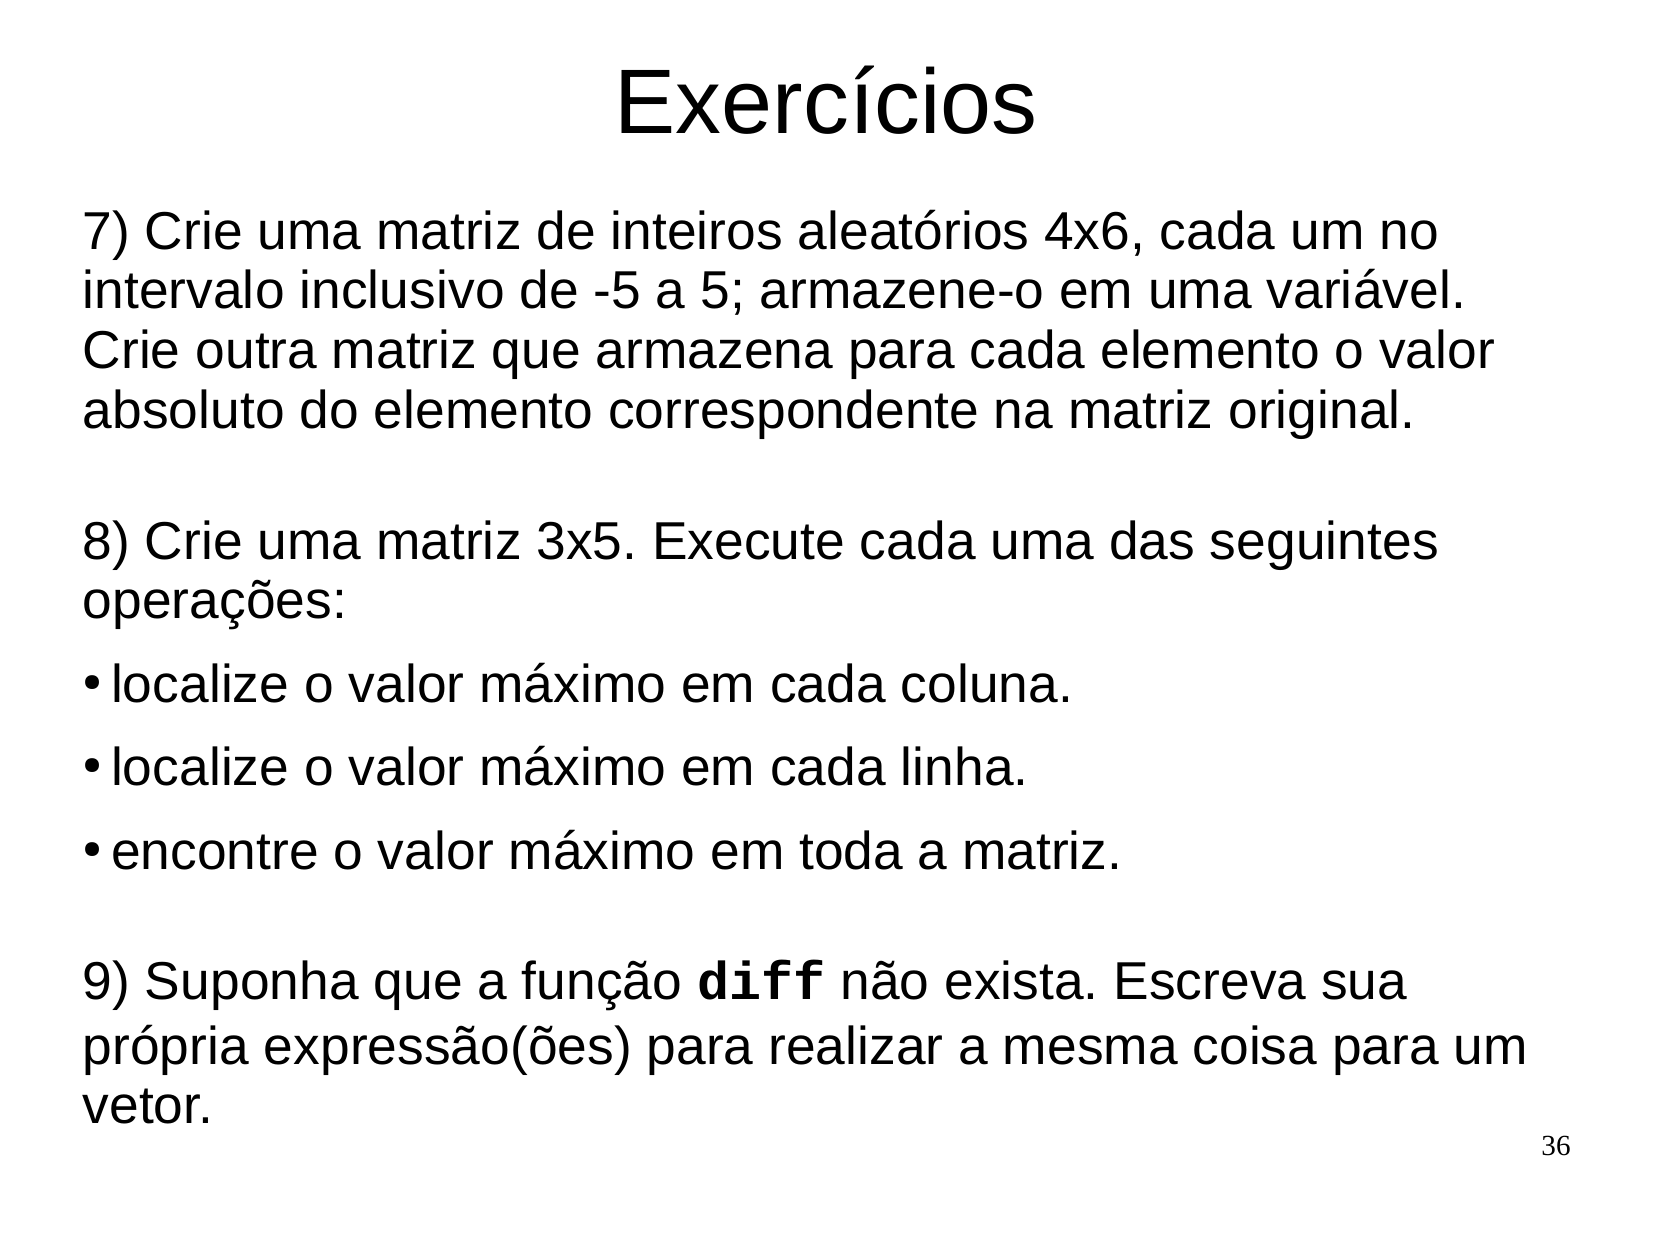

# Exercícios
7) Crie uma matriz de inteiros aleatórios 4x6, cada um no intervalo inclusivo de -5 a 5; armazene-o em uma variável. Crie outra matriz que armazena para cada elemento o valor absoluto do elemento correspondente na matriz original.
8) Crie uma matriz 3x5. Execute cada uma das seguintes operações:
localize o valor máximo em cada coluna.
localize o valor máximo em cada linha.
encontre o valor máximo em toda a matriz.
9) Suponha que a função diff não exista. Escreva sua própria expressão(ões) para realizar a mesma coisa para um vetor.
36